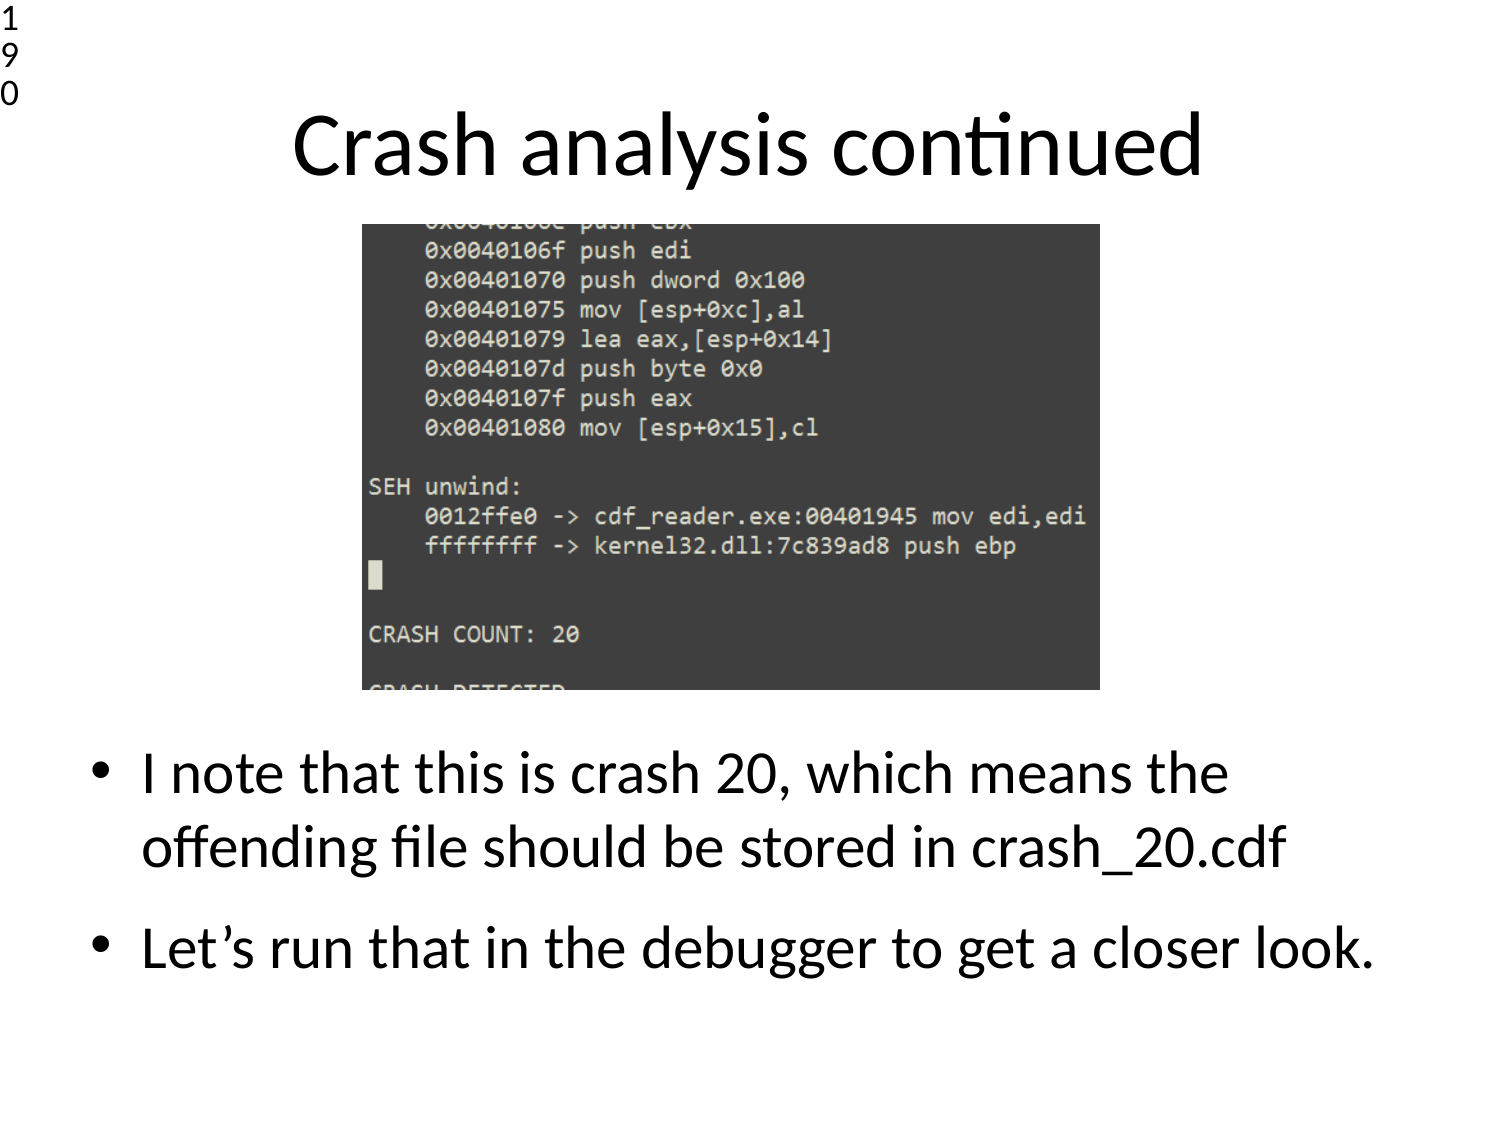

# Crash analysis continued
I note that this is crash 20, which means the offending file should be stored in crash_20.cdf
Let’s run that in the debugger to get a closer look.